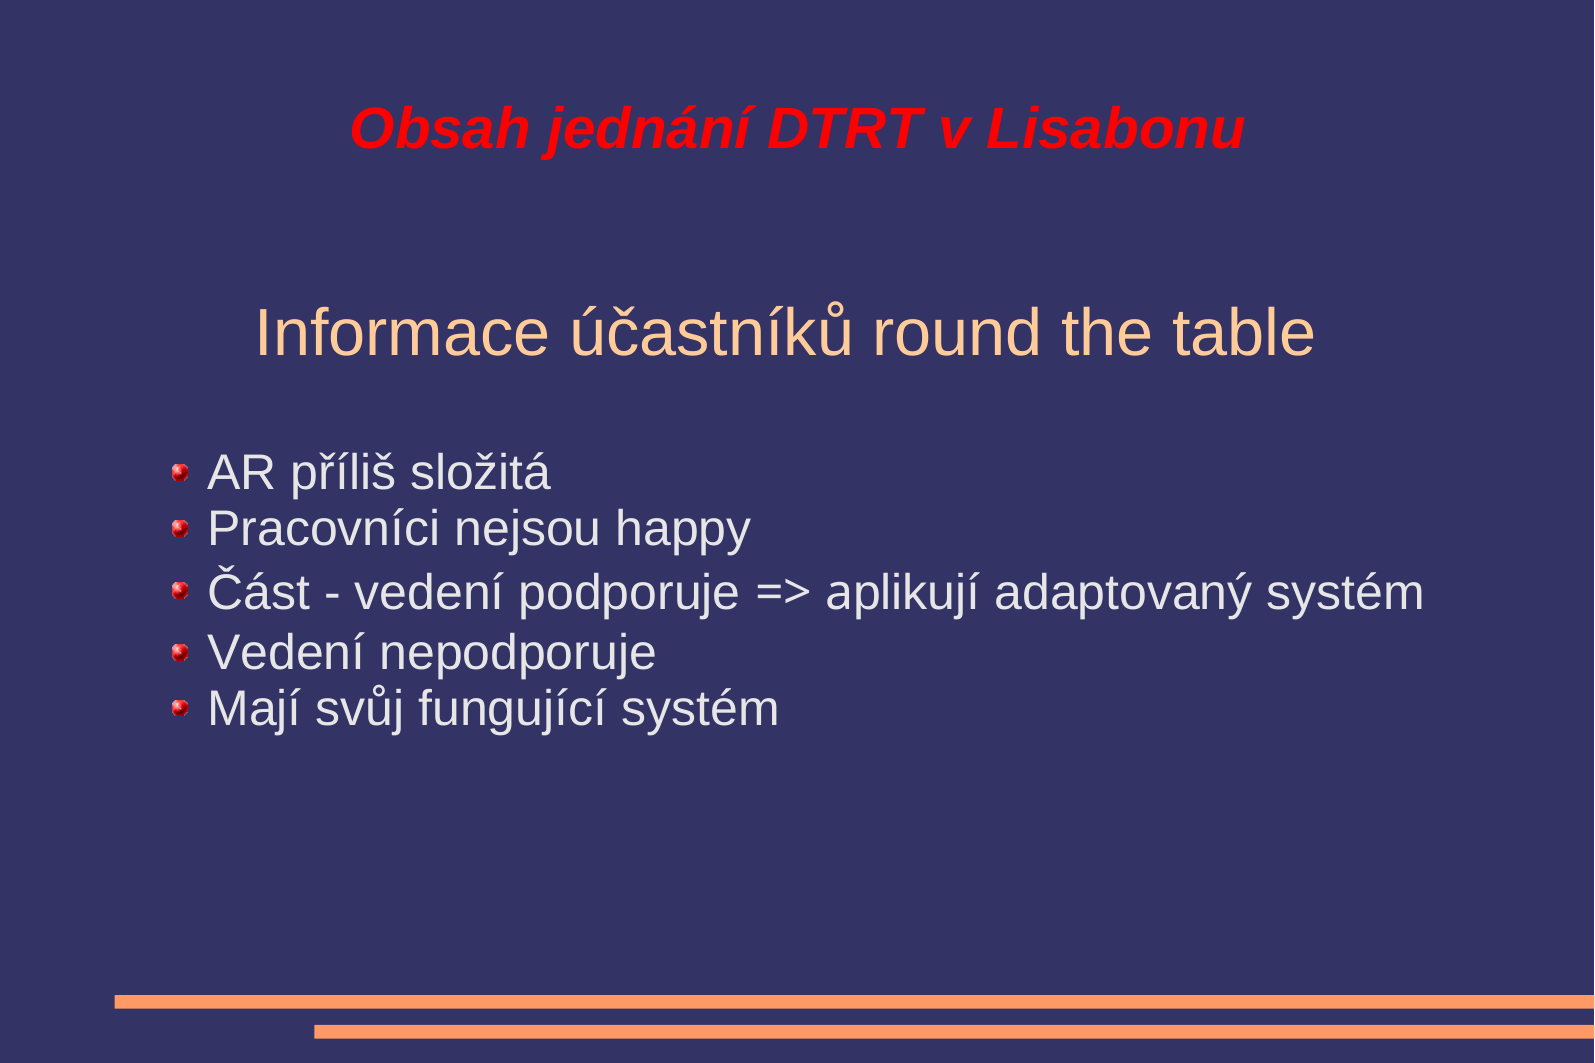

# Obsah jednání DTRT v Lisabonu
Informace účastníků round the table
AR příliš složitá
Pracovníci nejsou happy
Část - vedení podporuje => aplikují adaptovaný systém
Vedení nepodporuje
Mají svůj fungující systém